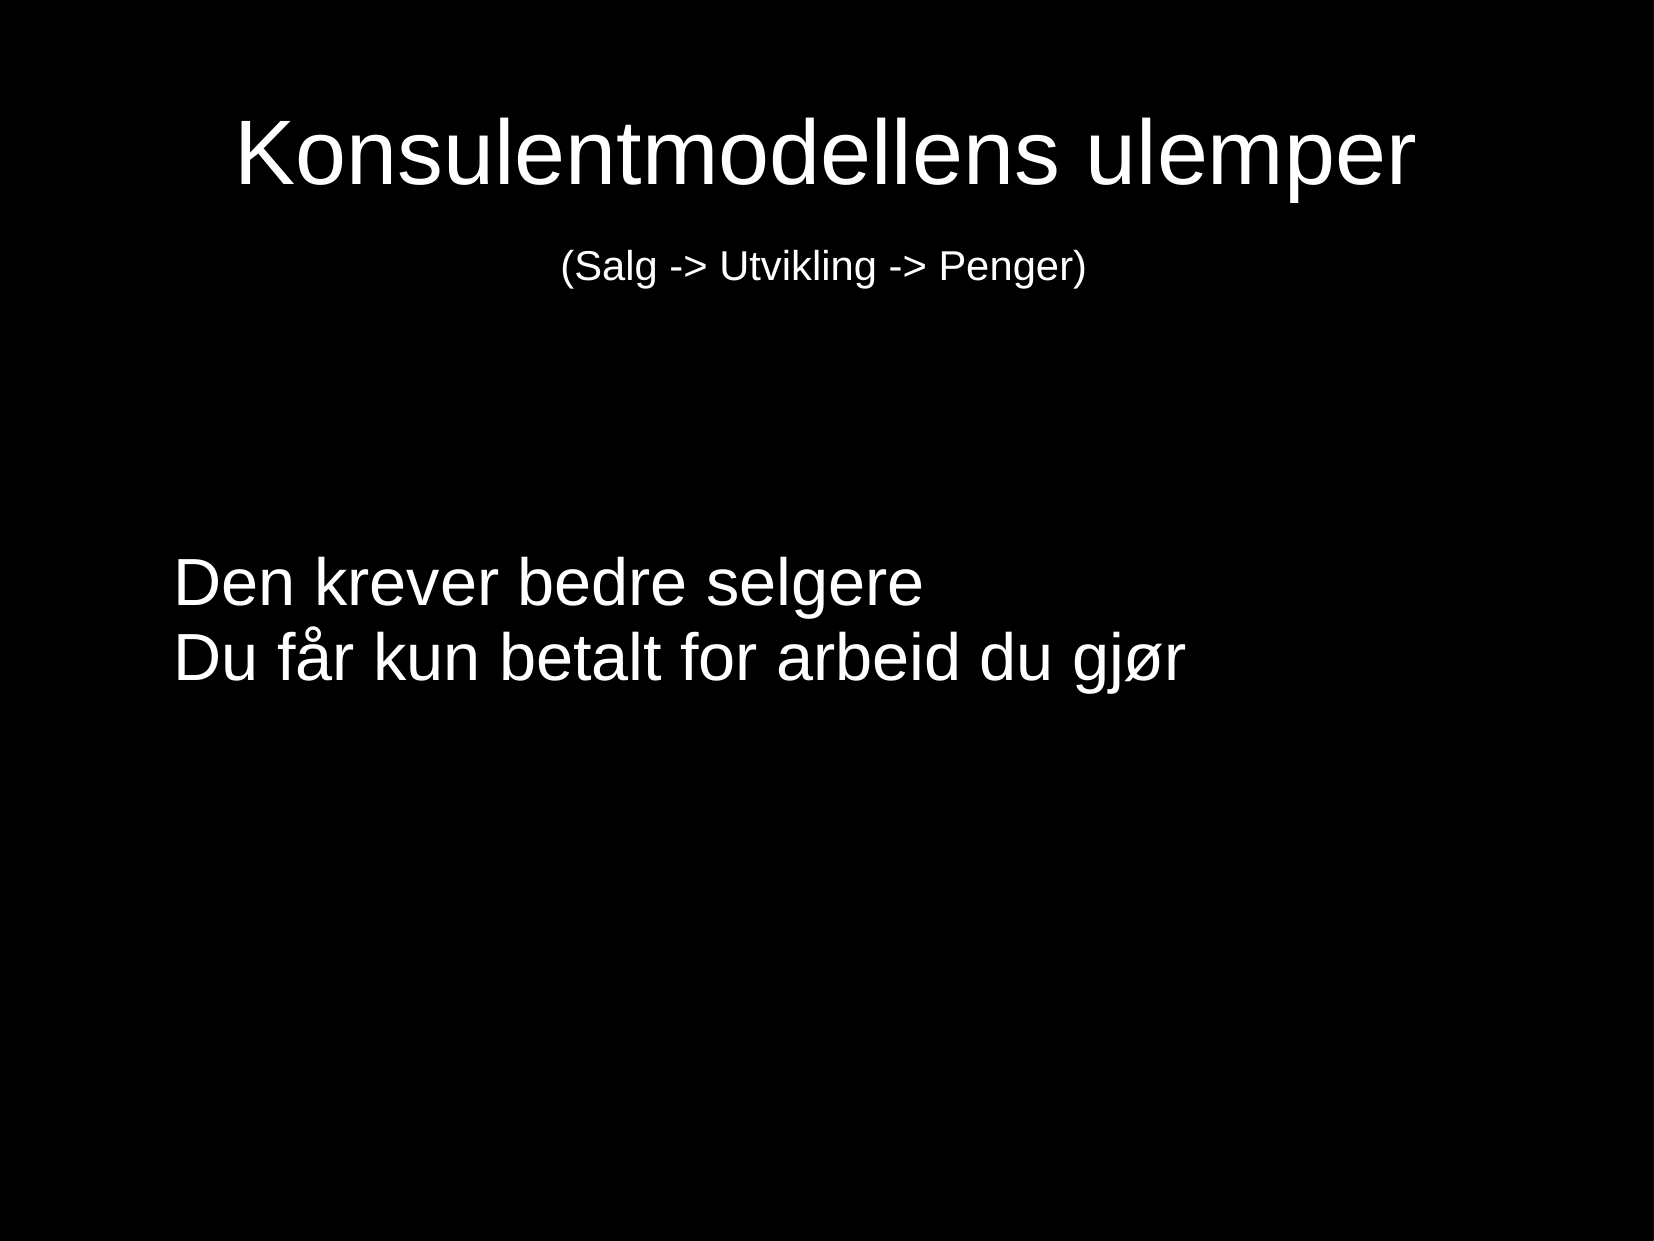

Den krever bedre selgere
 Du får kun betalt for arbeid du gjør
# Konsulentmodellens ulemper
(Salg -> Utvikling -> Penger)